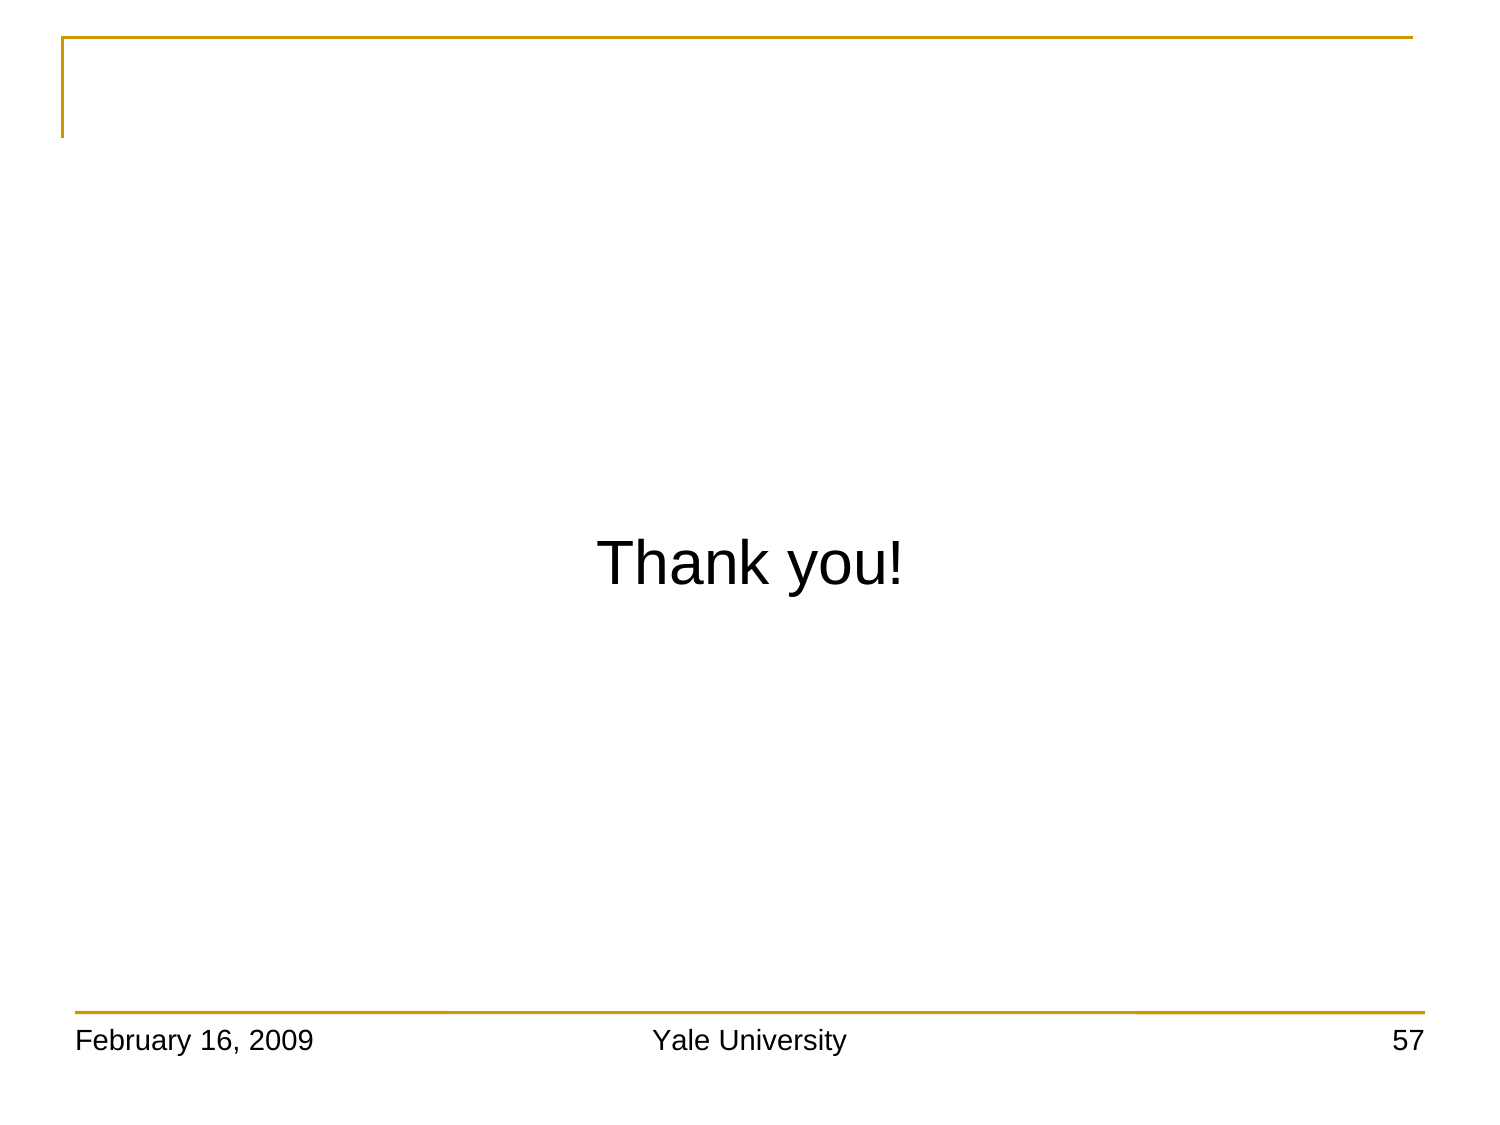

#
Thank you!
February 16, 2009
Yale University
57